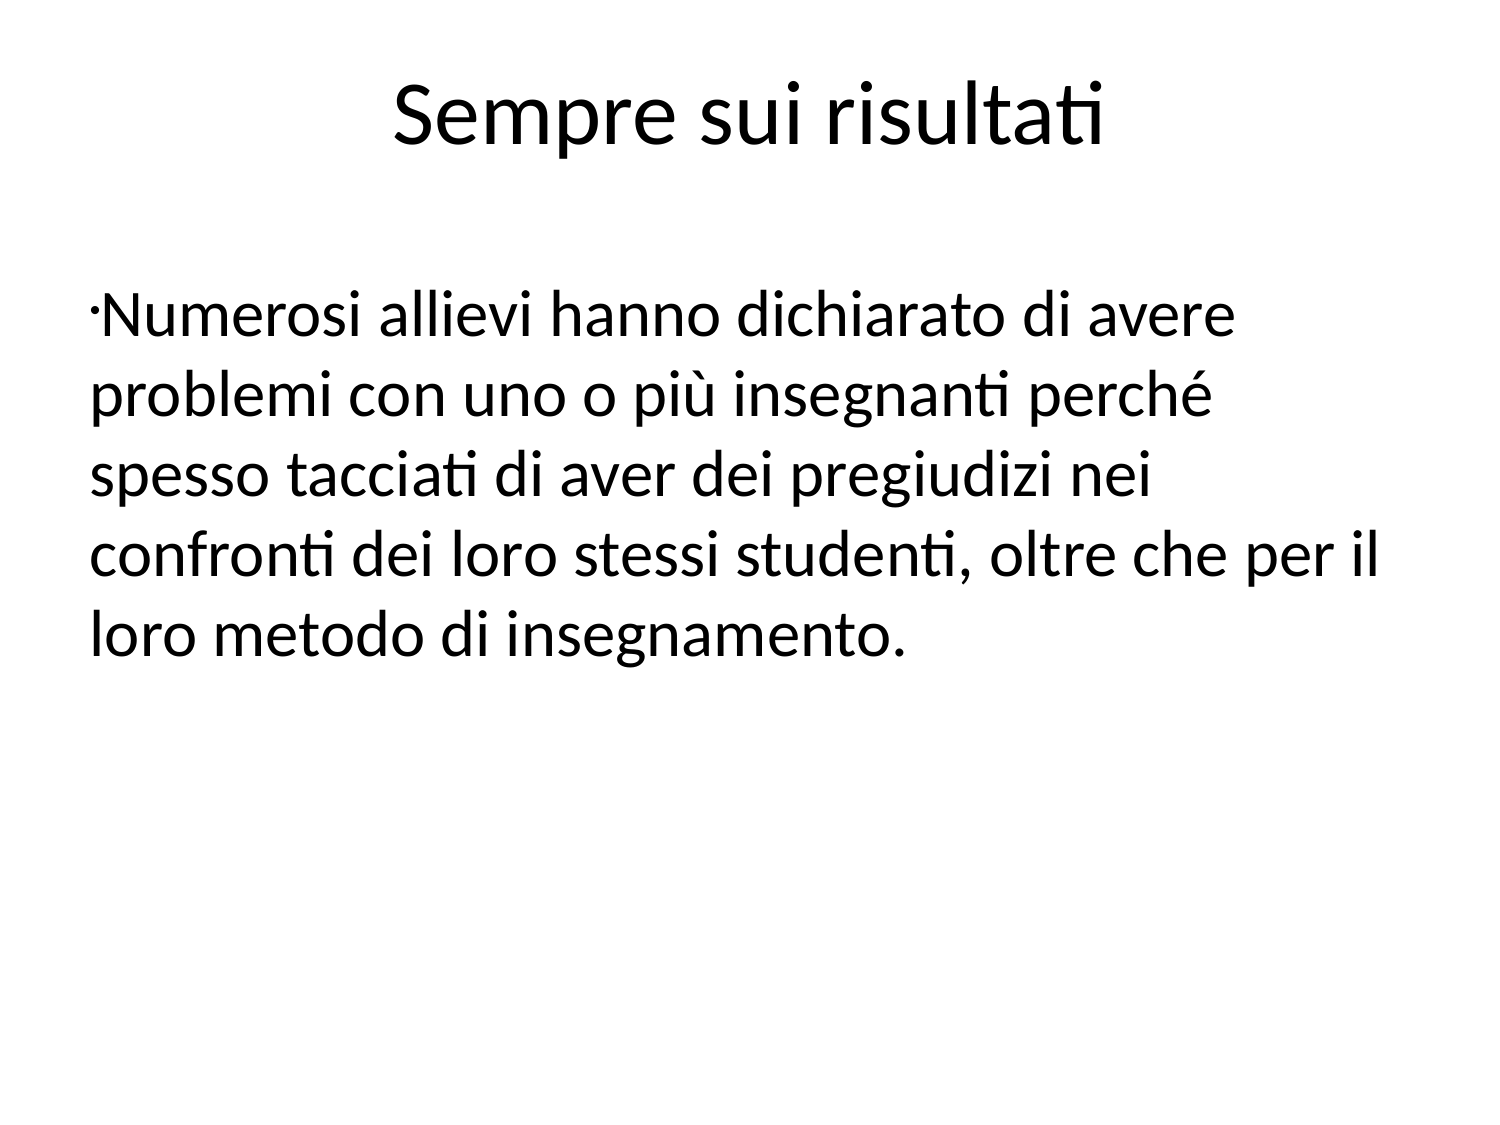

# Sempre sui risultati
Numerosi allievi hanno dichiarato di avere problemi con uno o più insegnanti perché spesso tacciati di aver dei pregiudizi nei confronti dei loro stessi studenti, oltre che per il loro metodo di insegnamento.